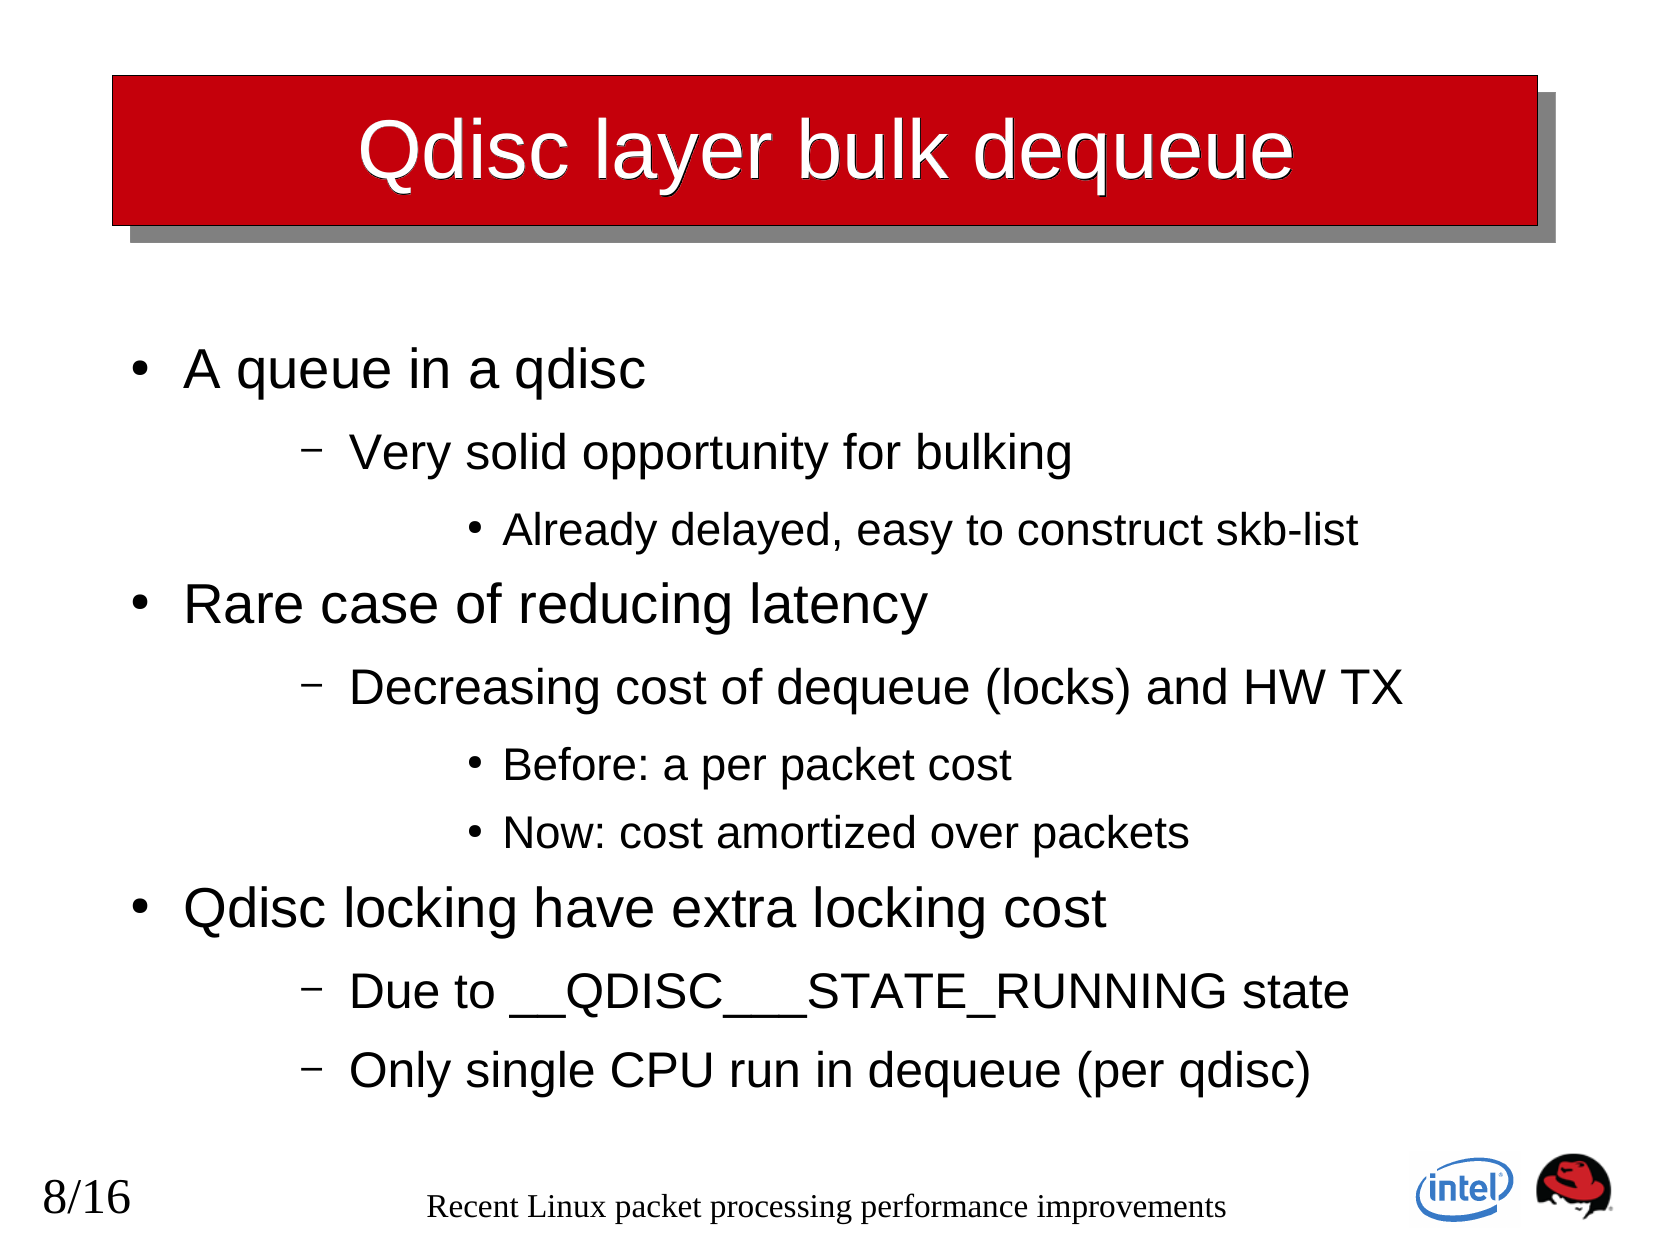

# Qdisc layer bulk dequeue
A queue in a qdisc
Very solid opportunity for bulking
Already delayed, easy to construct skb-list
Rare case of reducing latency
Decreasing cost of dequeue (locks) and HW TX
Before: a per packet cost
Now: cost amortized over packets
Qdisc locking have extra locking cost
Due to __QDISC___STATE_RUNNING state
Only single CPU run in dequeue (per qdisc)